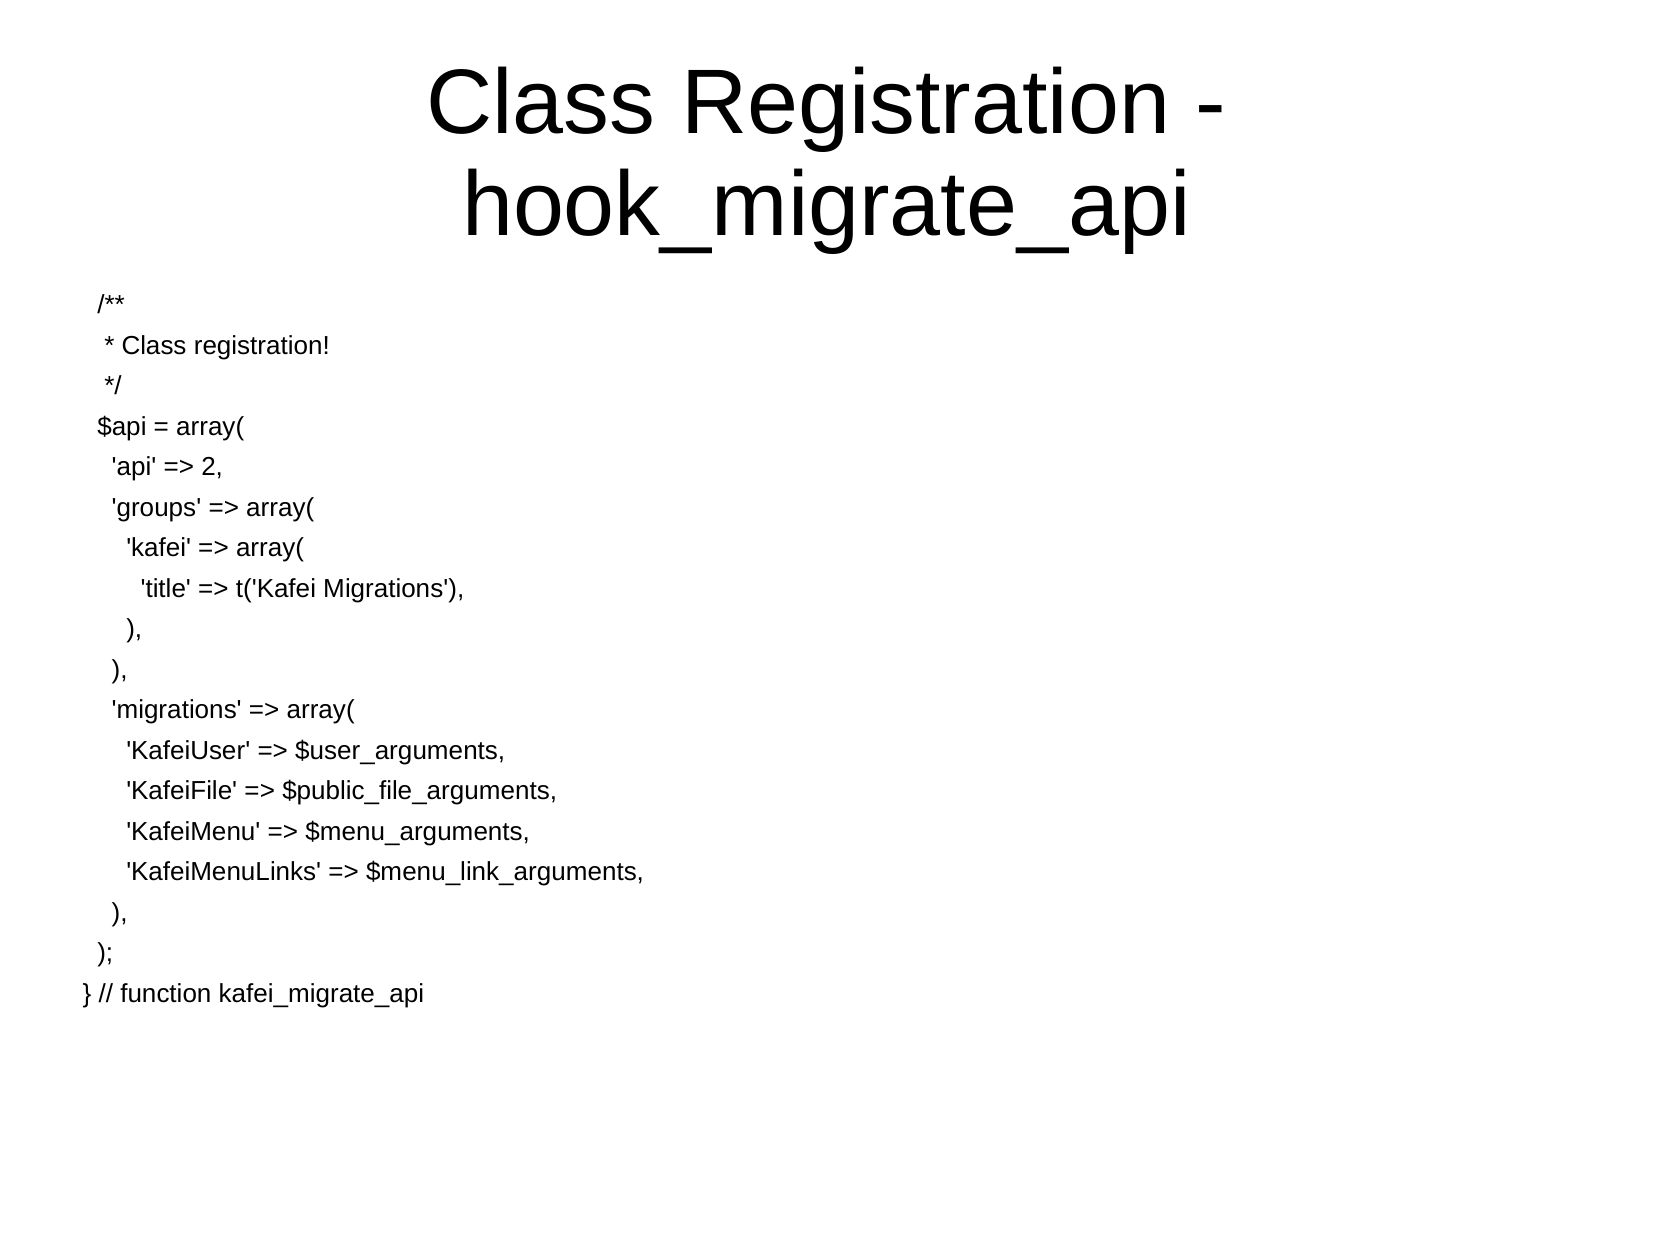

# Class Registration - hook_migrate_api
 /**
 * Class registration!
 */
 $api = array(
 'api' => 2,
 'groups' => array(
 'kafei' => array(
 'title' => t('Kafei Migrations'),
 ),
 ),
 'migrations' => array(
 'KafeiUser' => $user_arguments,
 'KafeiFile' => $public_file_arguments,
 'KafeiMenu' => $menu_arguments,
 'KafeiMenuLinks' => $menu_link_arguments,
 ),
 );
} // function kafei_migrate_api